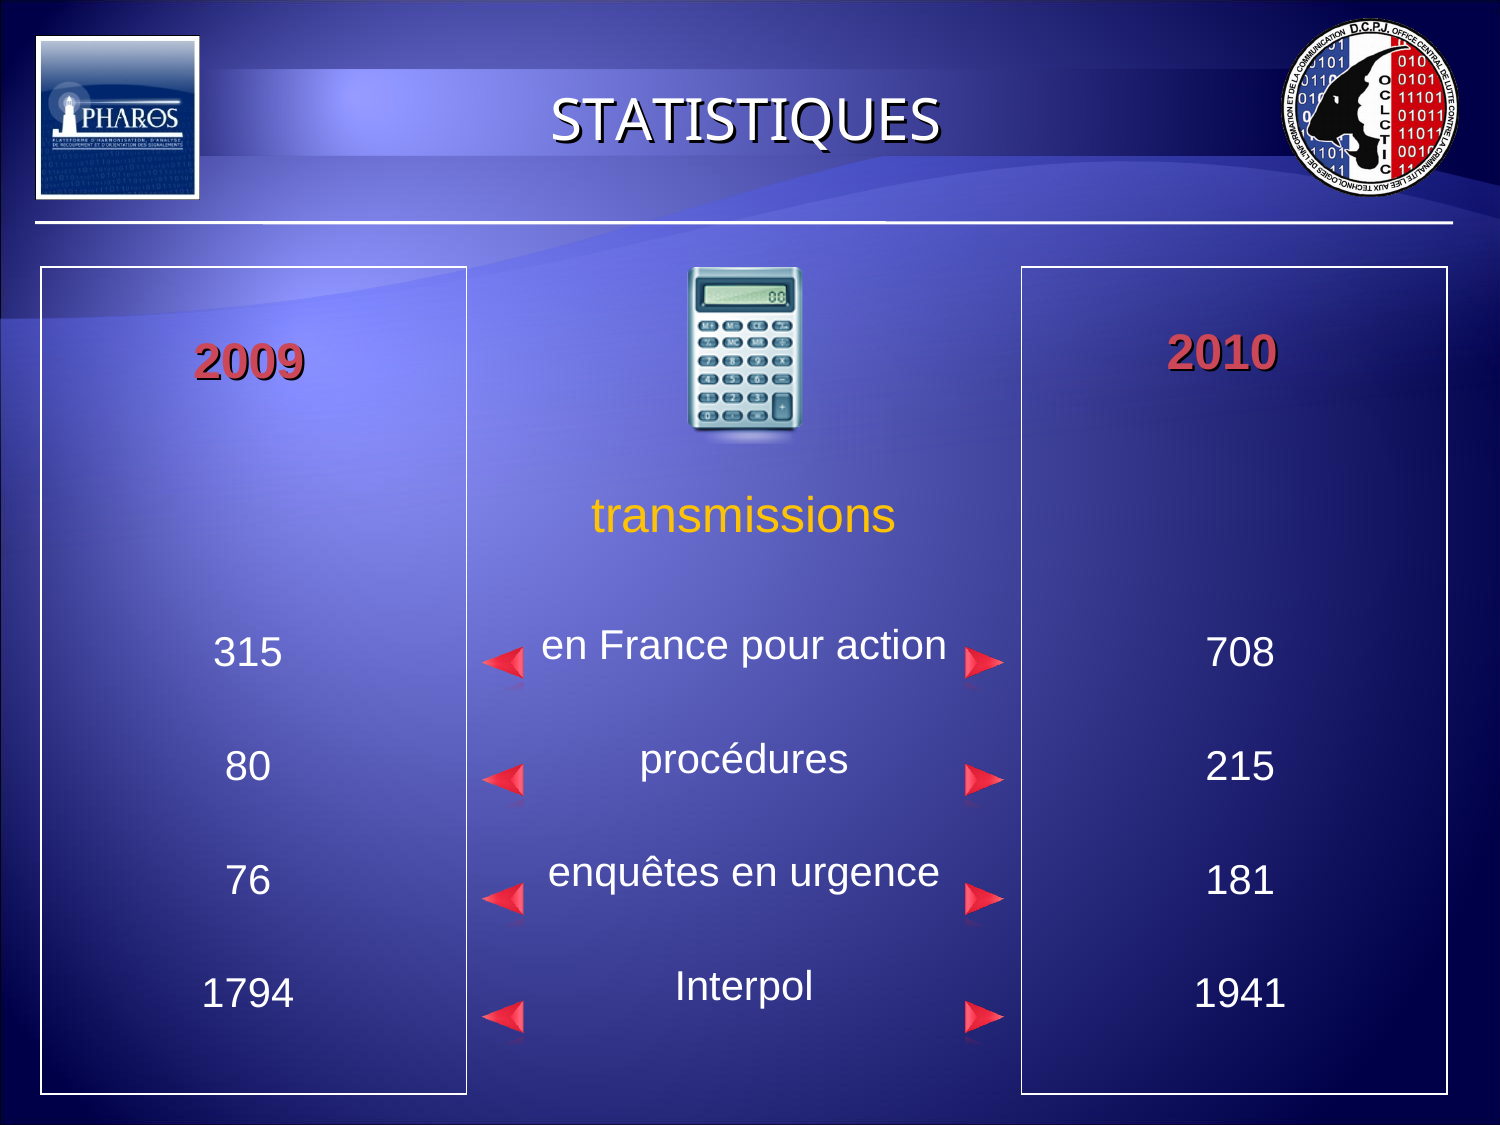

STATISTIQUES
2009
2010
transmissions
en France pour action
procédures
enquêtes en urgence
Interpol
315
80
76
1794
708
215
181
1941